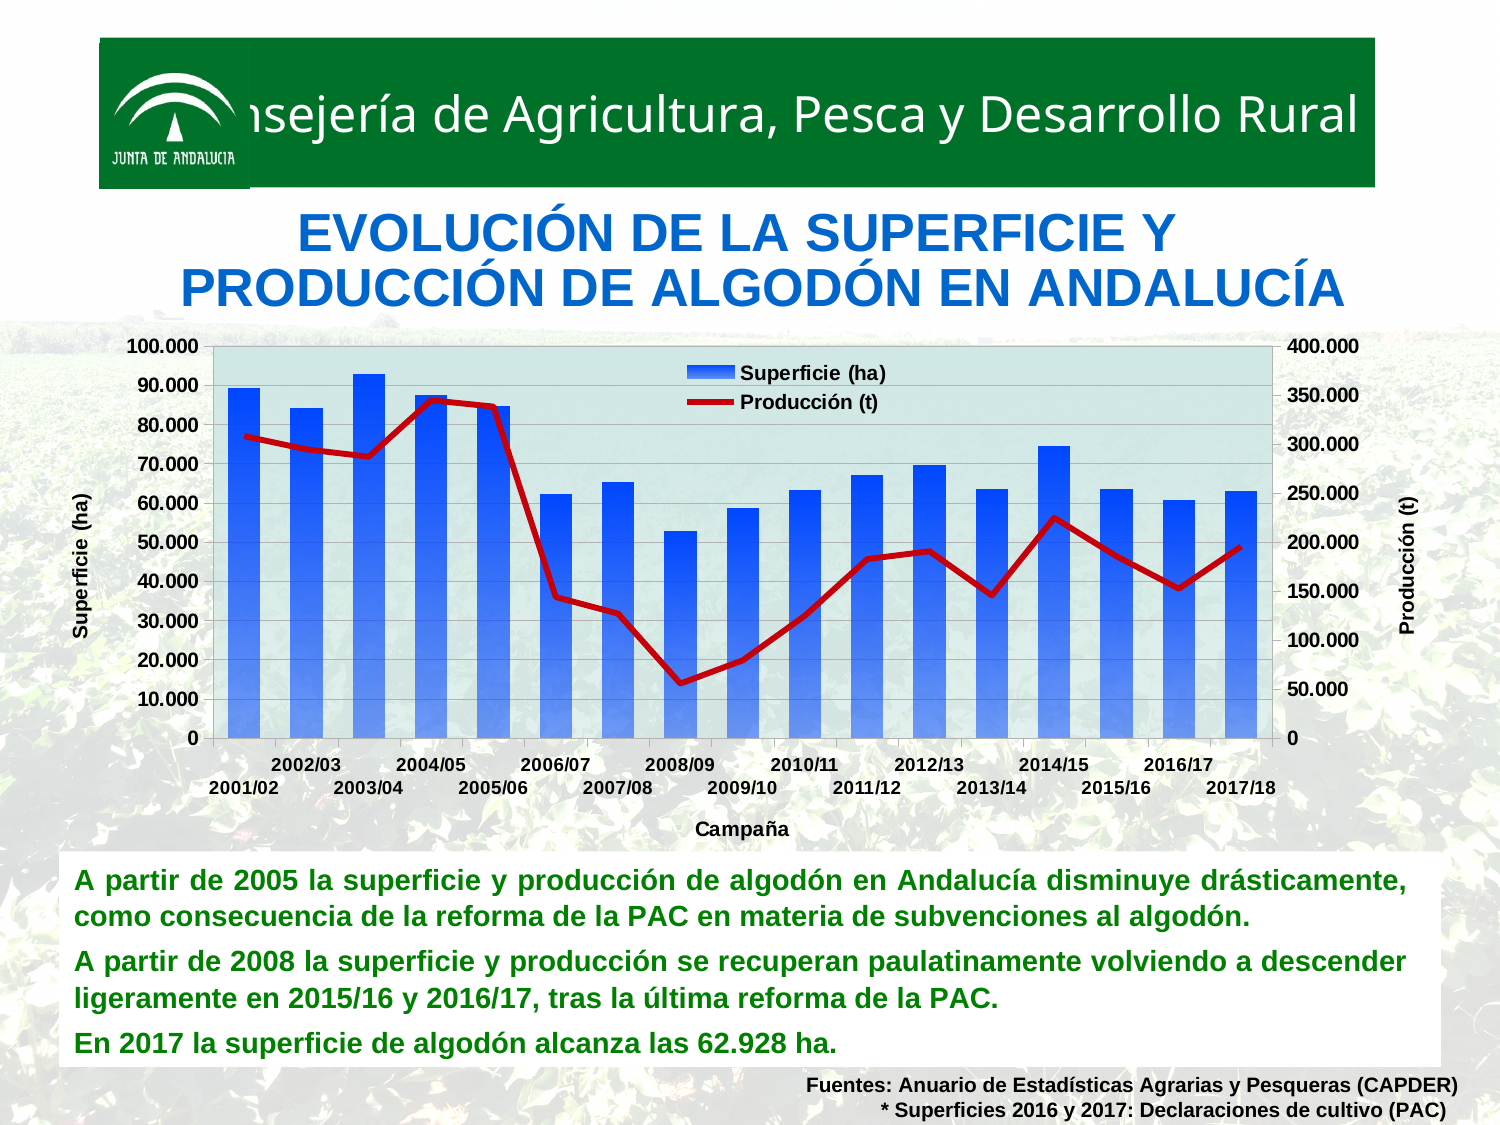

# Consejería de Agricultura, Pesca y Desarrollo Rural
EVOLUCIÓN DE LA SUPERFICIE Y PRODUCCIÓN DE ALGODÓN EN ANDALUCÍA
A partir de 2005 la superficie y producción de algodón en Andalucía disminuye drásticamente, como consecuencia de la reforma de la PAC en materia de subvenciones al algodón.
A partir de 2008 la superficie y producción se recuperan paulatinamente volviendo a descender ligeramente en 2015/16 y 2016/17, tras la última reforma de la PAC.
En 2017 la superficie de algodón alcanza las 62.928 ha.
Fuentes: Anuario de Estadísticas Agrarias y Pesqueras (CAPDER)
 * Superficies 2016 y 2017: Declaraciones de cultivo (PAC)